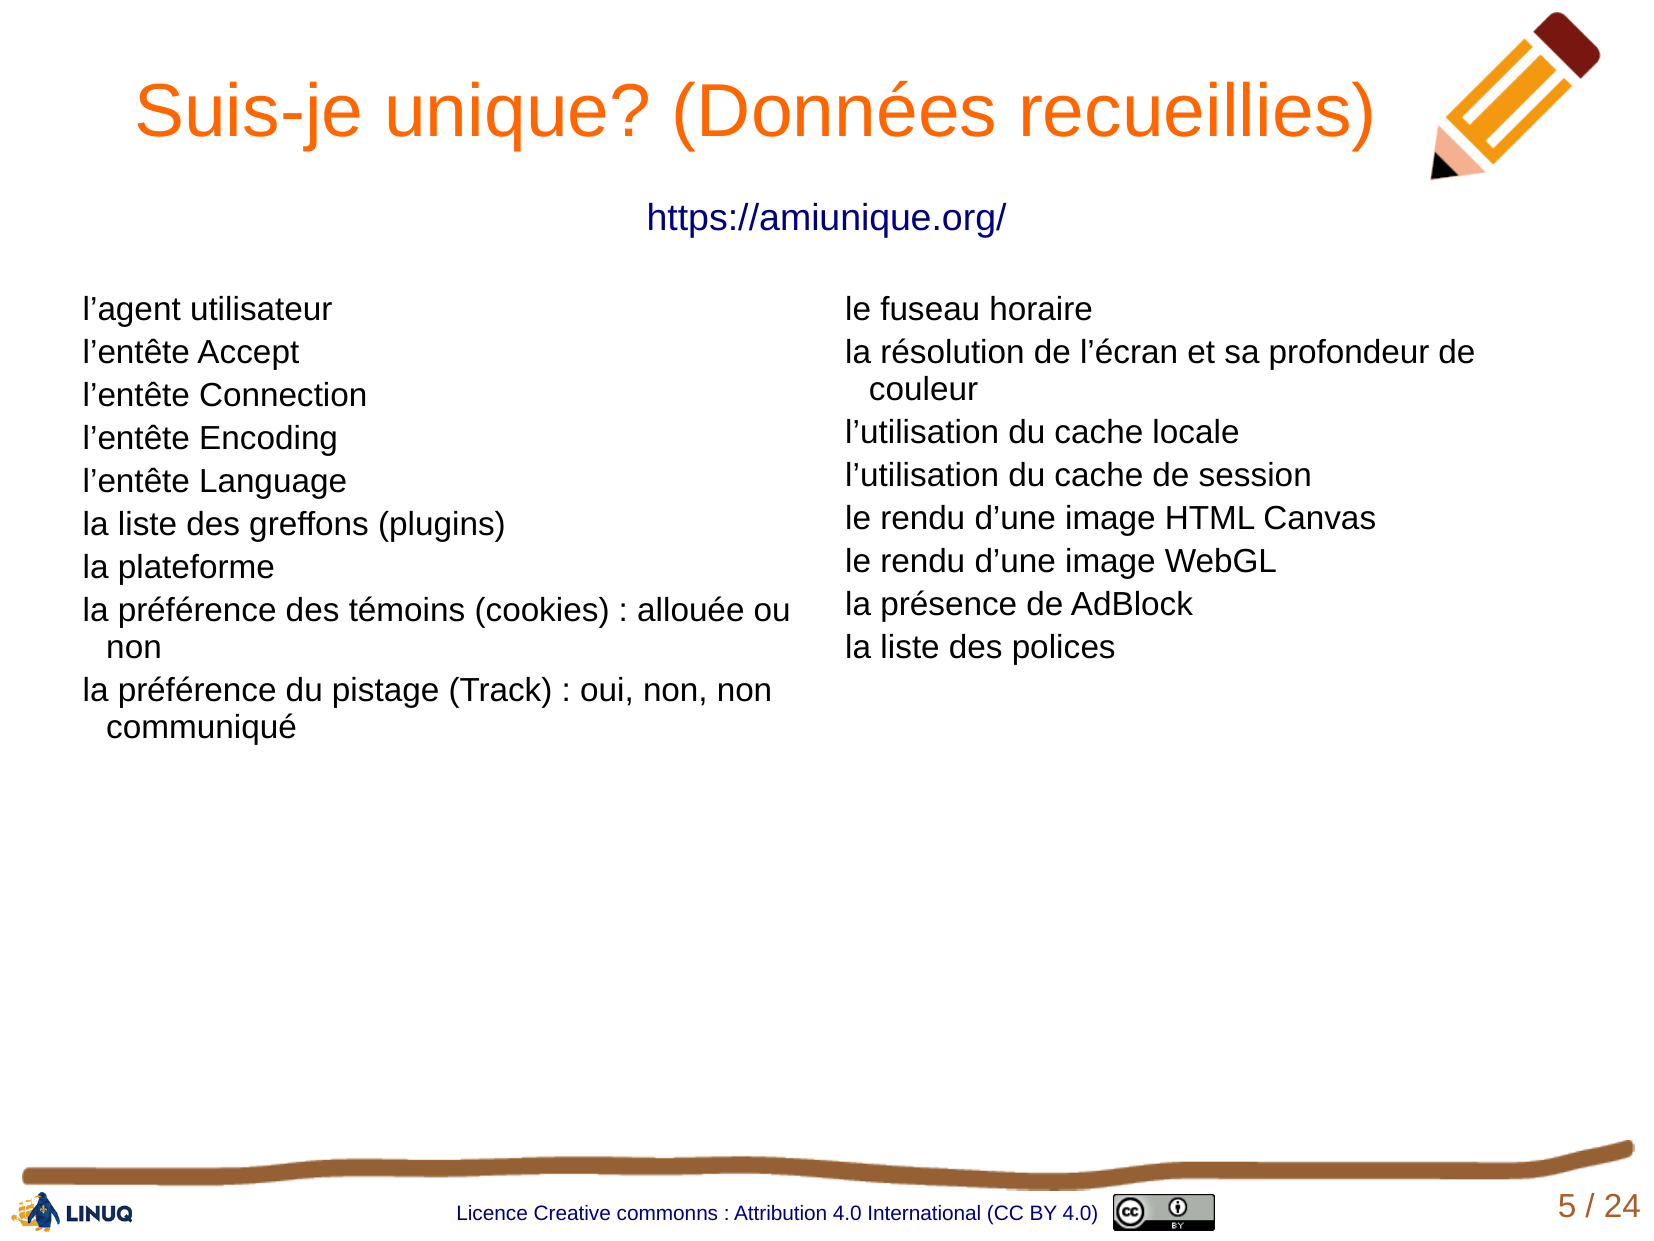

# Suis-je unique? (Données recueillies)
https://amiunique.org/
l’agent utilisateur
l’entête Accept
l’entête Connection
l’entête Encoding
l’entête Language
la liste des greffons (plugins)
la plateforme
la préférence des témoins (cookies) : allouée ou non
la préférence du pistage (Track) : oui, non, non communiqué
le fuseau horaire
la résolution de l’écran et sa profondeur de couleur
l’utilisation du cache locale
l’utilisation du cache de session
le rendu d’une image HTML Canvas
le rendu d’une image WebGL
la présence de AdBlock
la liste des polices